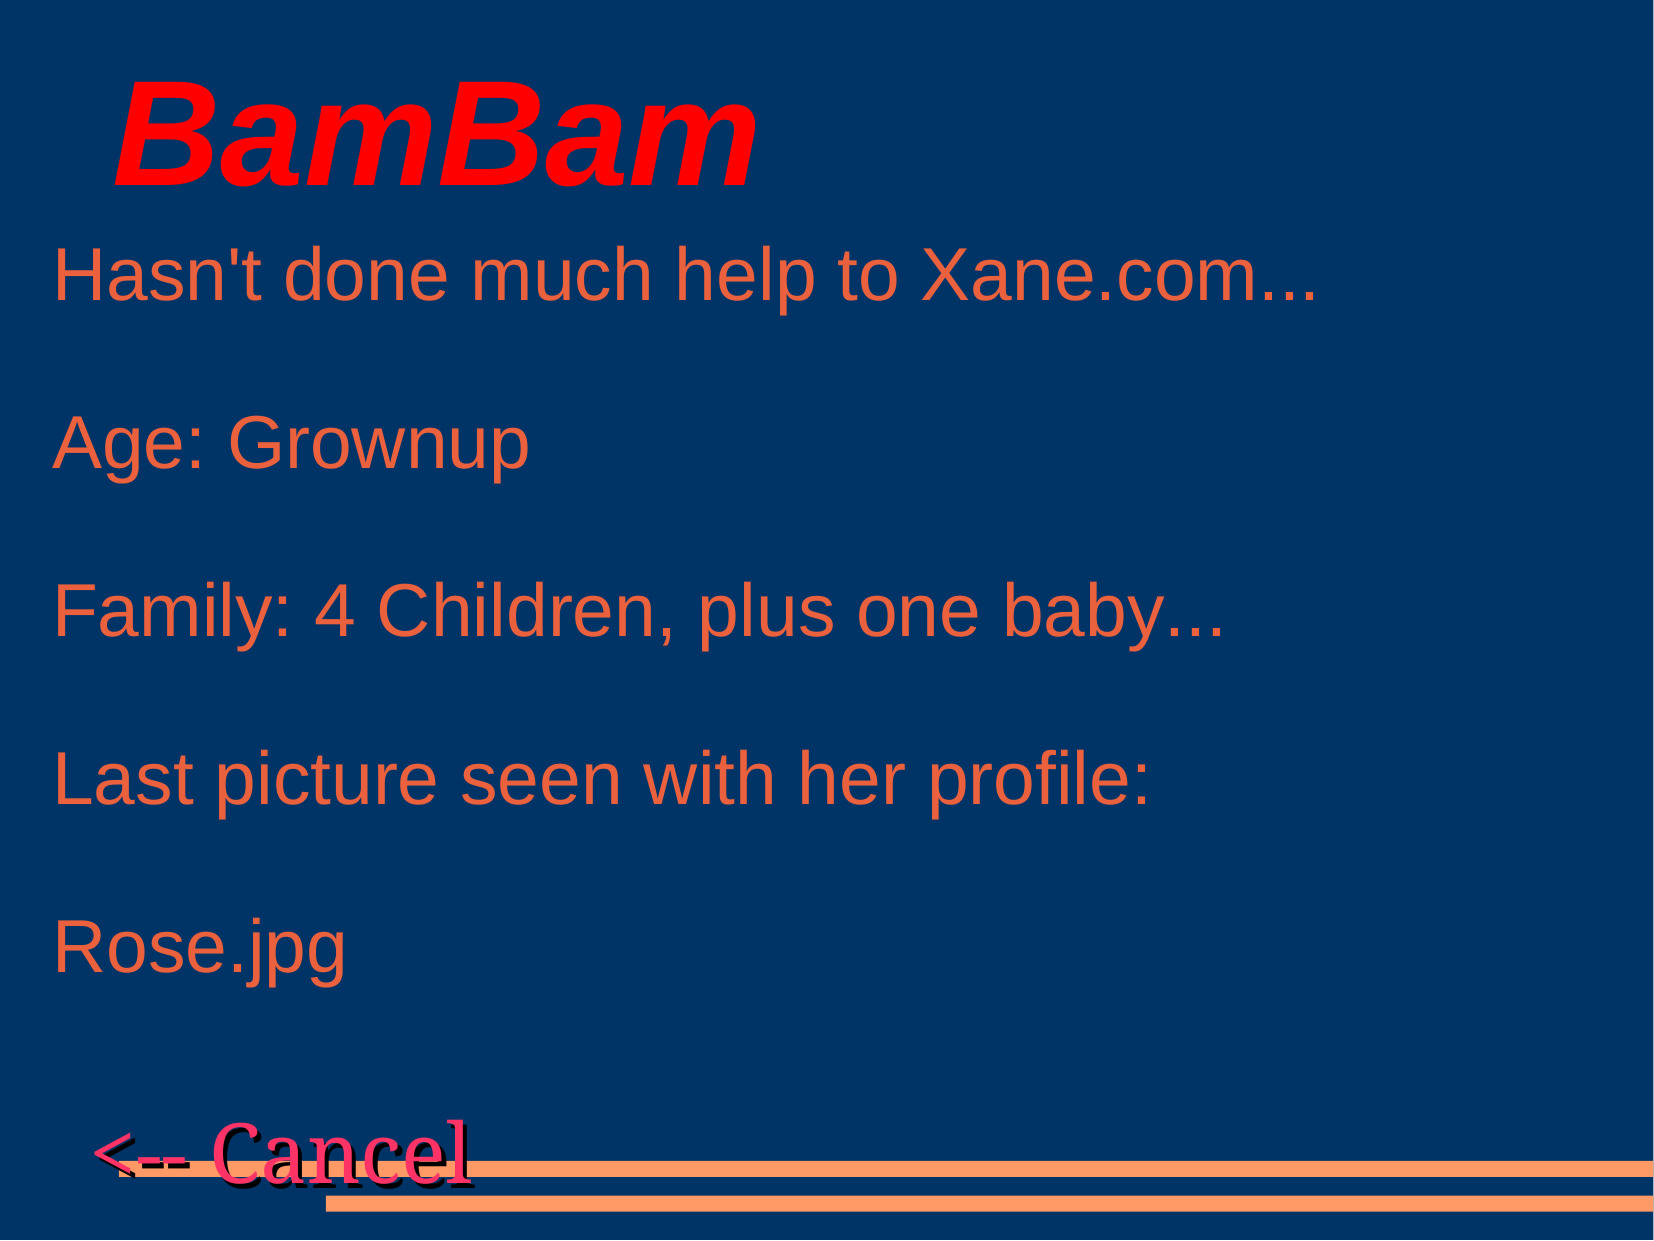

# BamBam
Hasn't done much help to Xane.com...
Age: Grownup
Family: 4 Children, plus one baby...
Last picture seen with her profile:
Rose.jpg
<-- Cancel